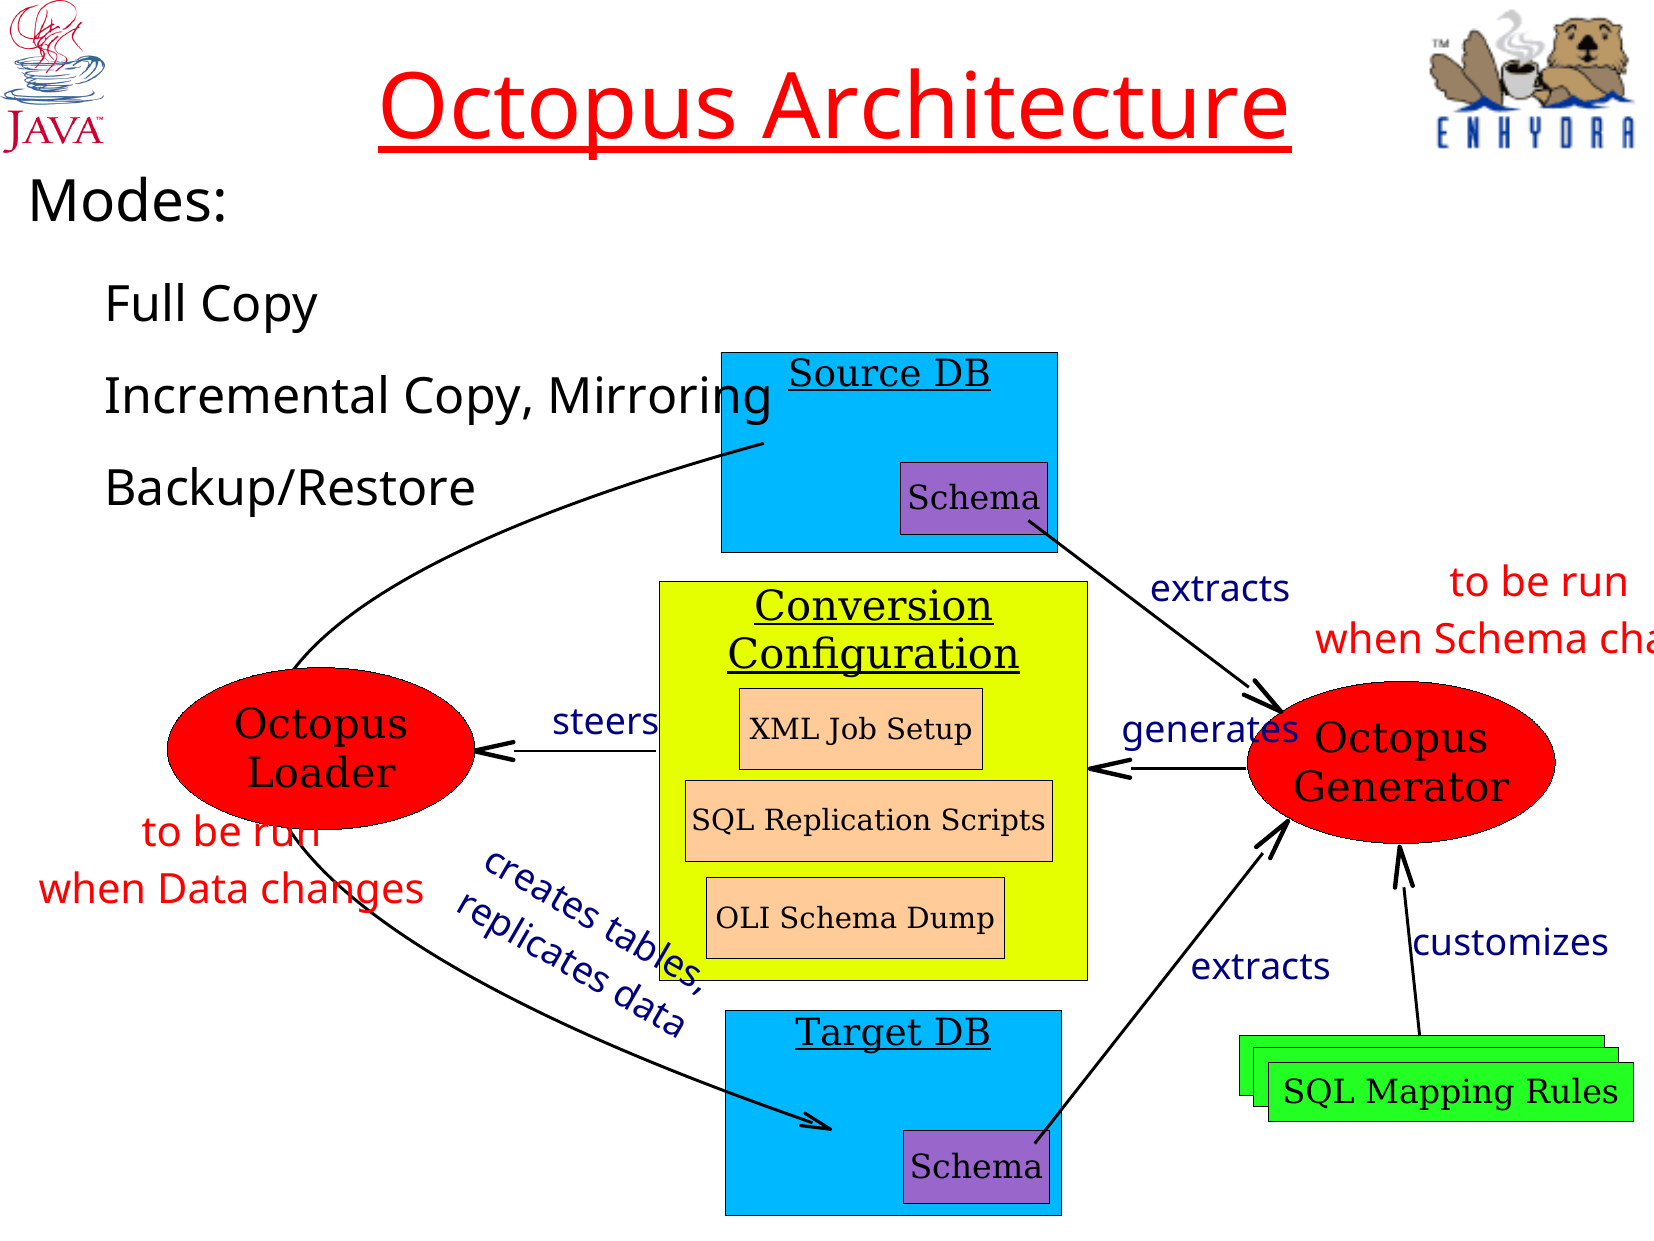

# Octopus Architecture
Modes:
Full Copy
Incremental Copy, Mirroring
Backup/Restore
Source DB
Schema
to be run
when Schema changes
extracts
Conversion
Configuration
Octopus
Loader
Octopus
Generator
XML Job Setup
steers
generates
SQL Replication Scripts
to be run
when Data changes
OLI Schema Dump
creates tables,
replicates data
customizes
extracts
Target DB
SQL Mapping Rules
SQL Mapping Rules
SQL Mapping Rules
Schema